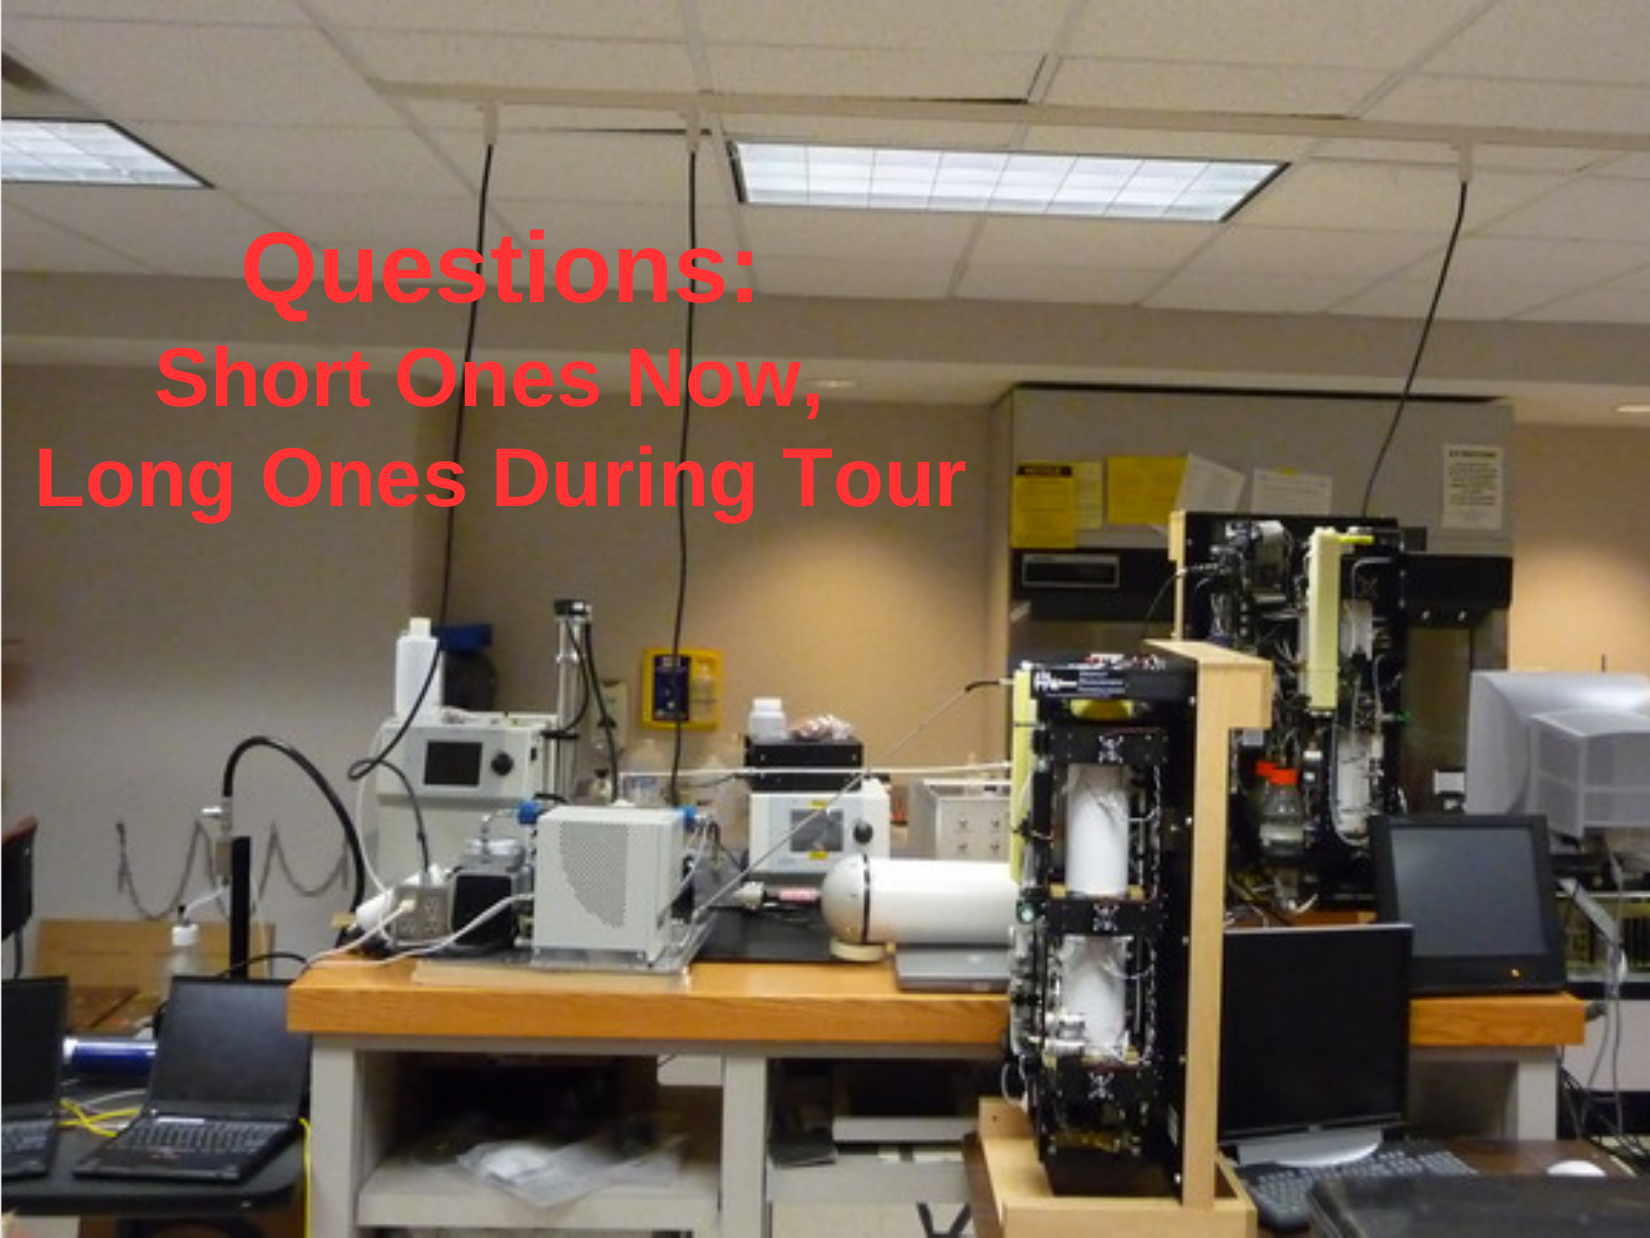

Questions:
Short Ones Now,
Long Ones During Tour